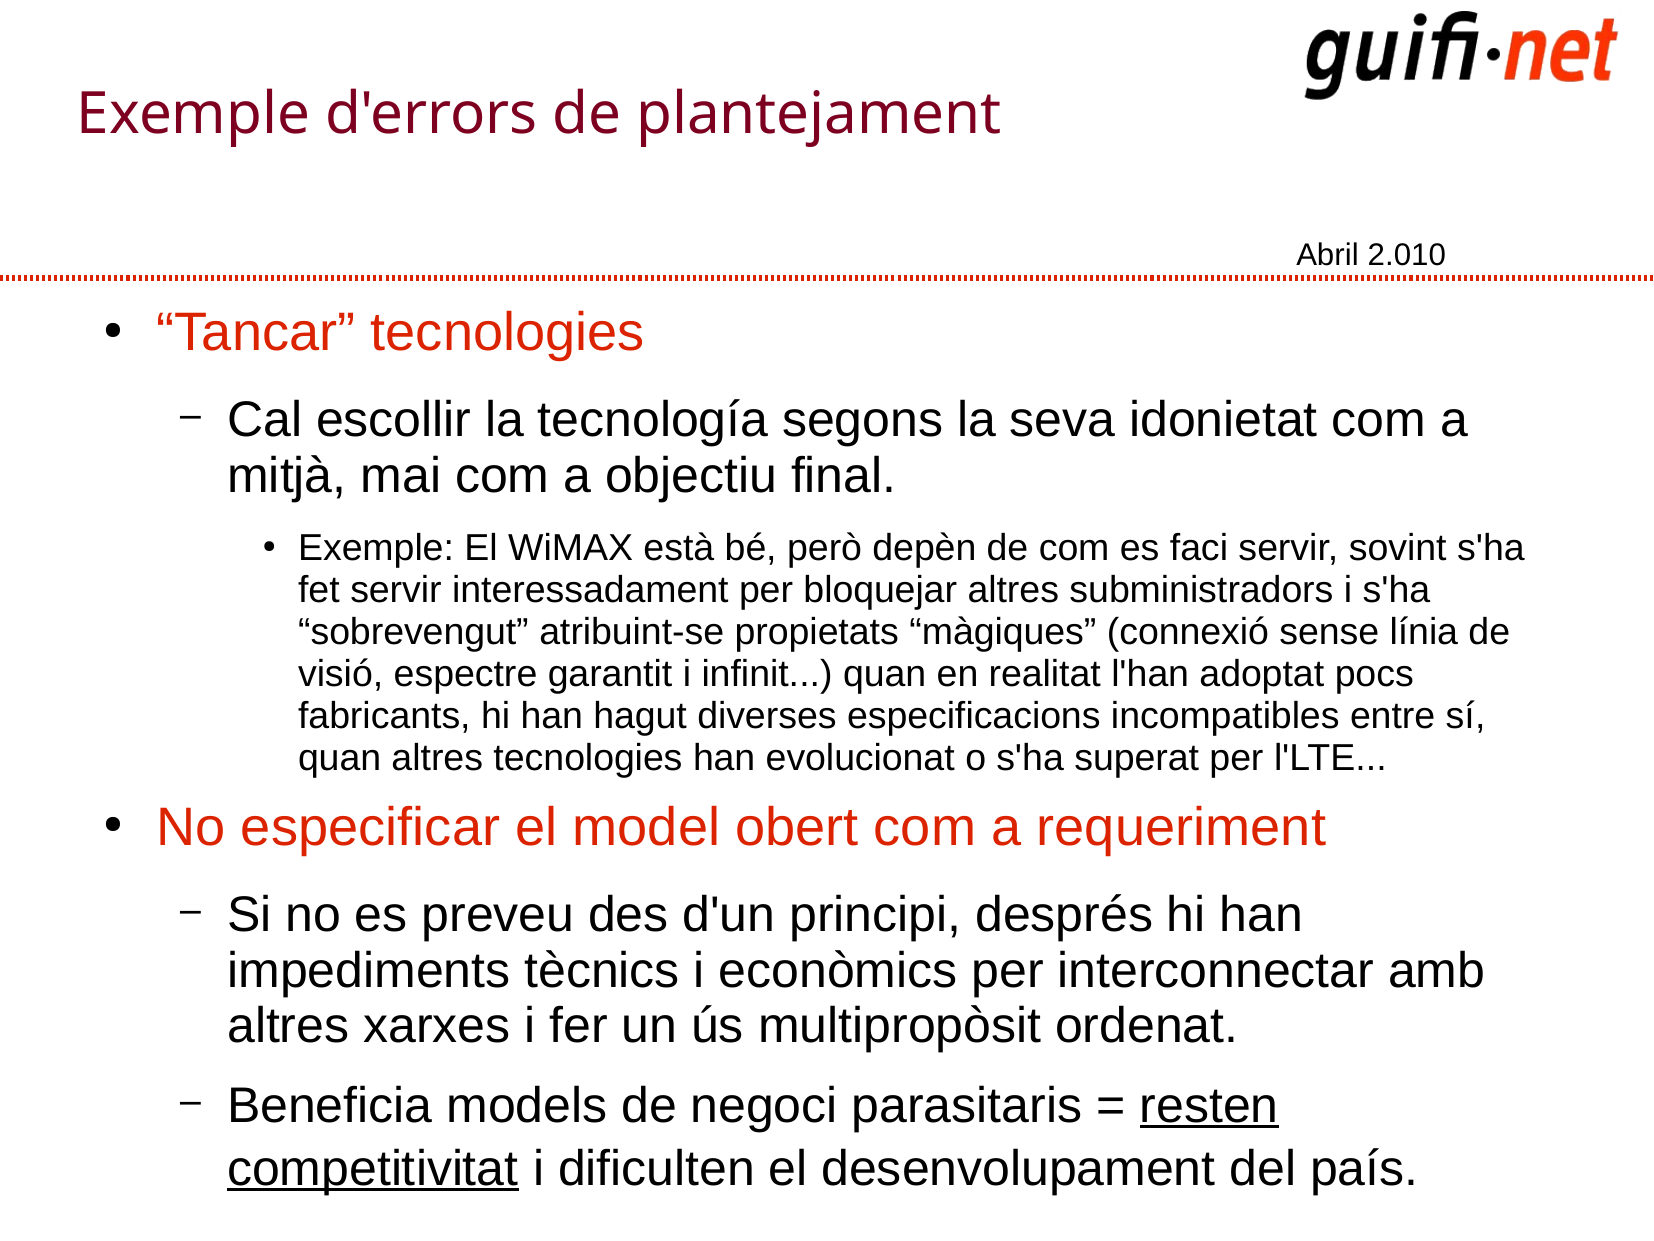

# Exemple d'errors de plantejament
“Tancar” tecnologies
Cal escollir la tecnología segons la seva idonietat com a mitjà, mai com a objectiu final.
Exemple: El WiMAX està bé, però depèn de com es faci servir, sovint s'ha fet servir interessadament per bloquejar altres subministradors i s'ha “sobrevengut” atribuint-se propietats “màgiques” (connexió sense línia de visió, espectre garantit i infinit...) quan en realitat l'han adoptat pocs fabricants, hi han hagut diverses especificacions incompatibles entre sí, quan altres tecnologies han evolucionat o s'ha superat per l'LTE...
No especificar el model obert com a requeriment
Si no es preveu des d'un principi, després hi han impediments tècnics i econòmics per interconnectar amb altres xarxes i fer un ús multipropòsit ordenat.
Beneficia models de negoci parasitaris = resten competitivitat i dificulten el desenvolupament del país.